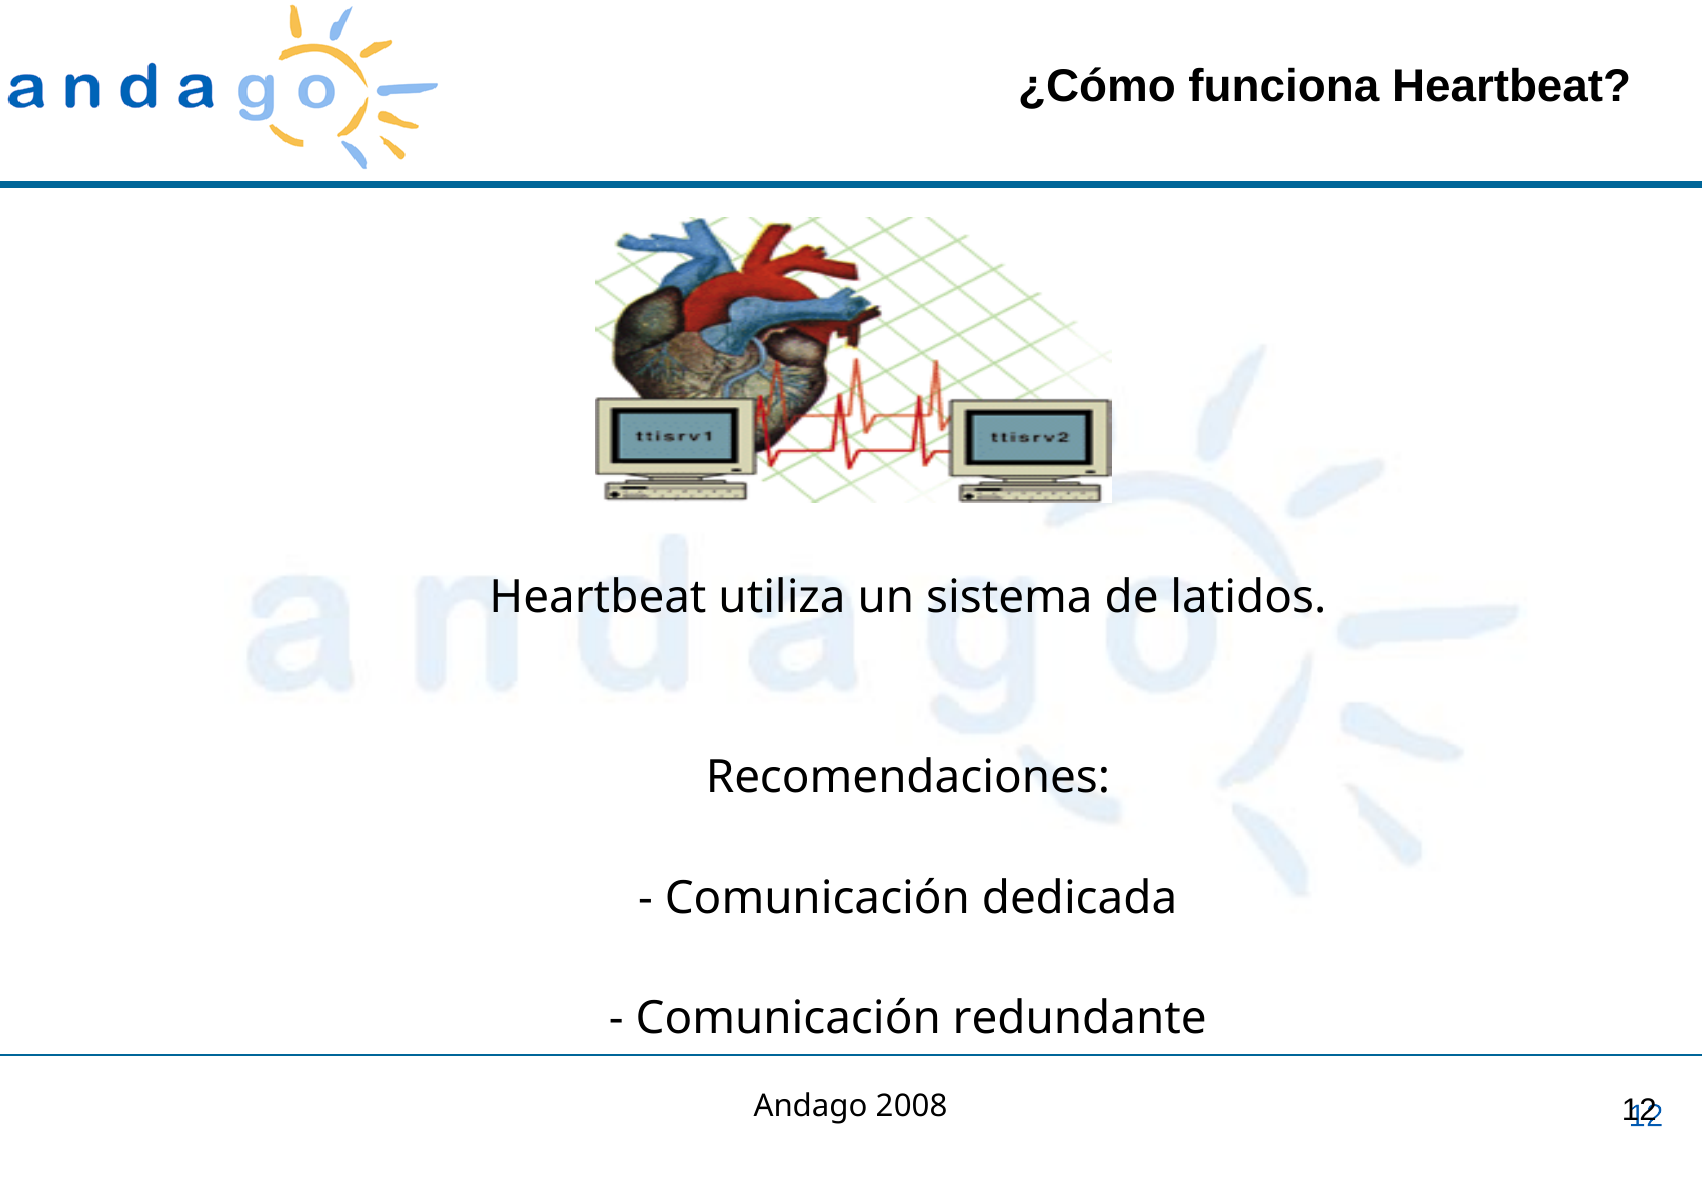

# ¿Cómo funciona Heartbeat?
Heartbeat utiliza un sistema de latidos.
Recomendaciones:
- Comunicación dedicada
- Comunicación redundante